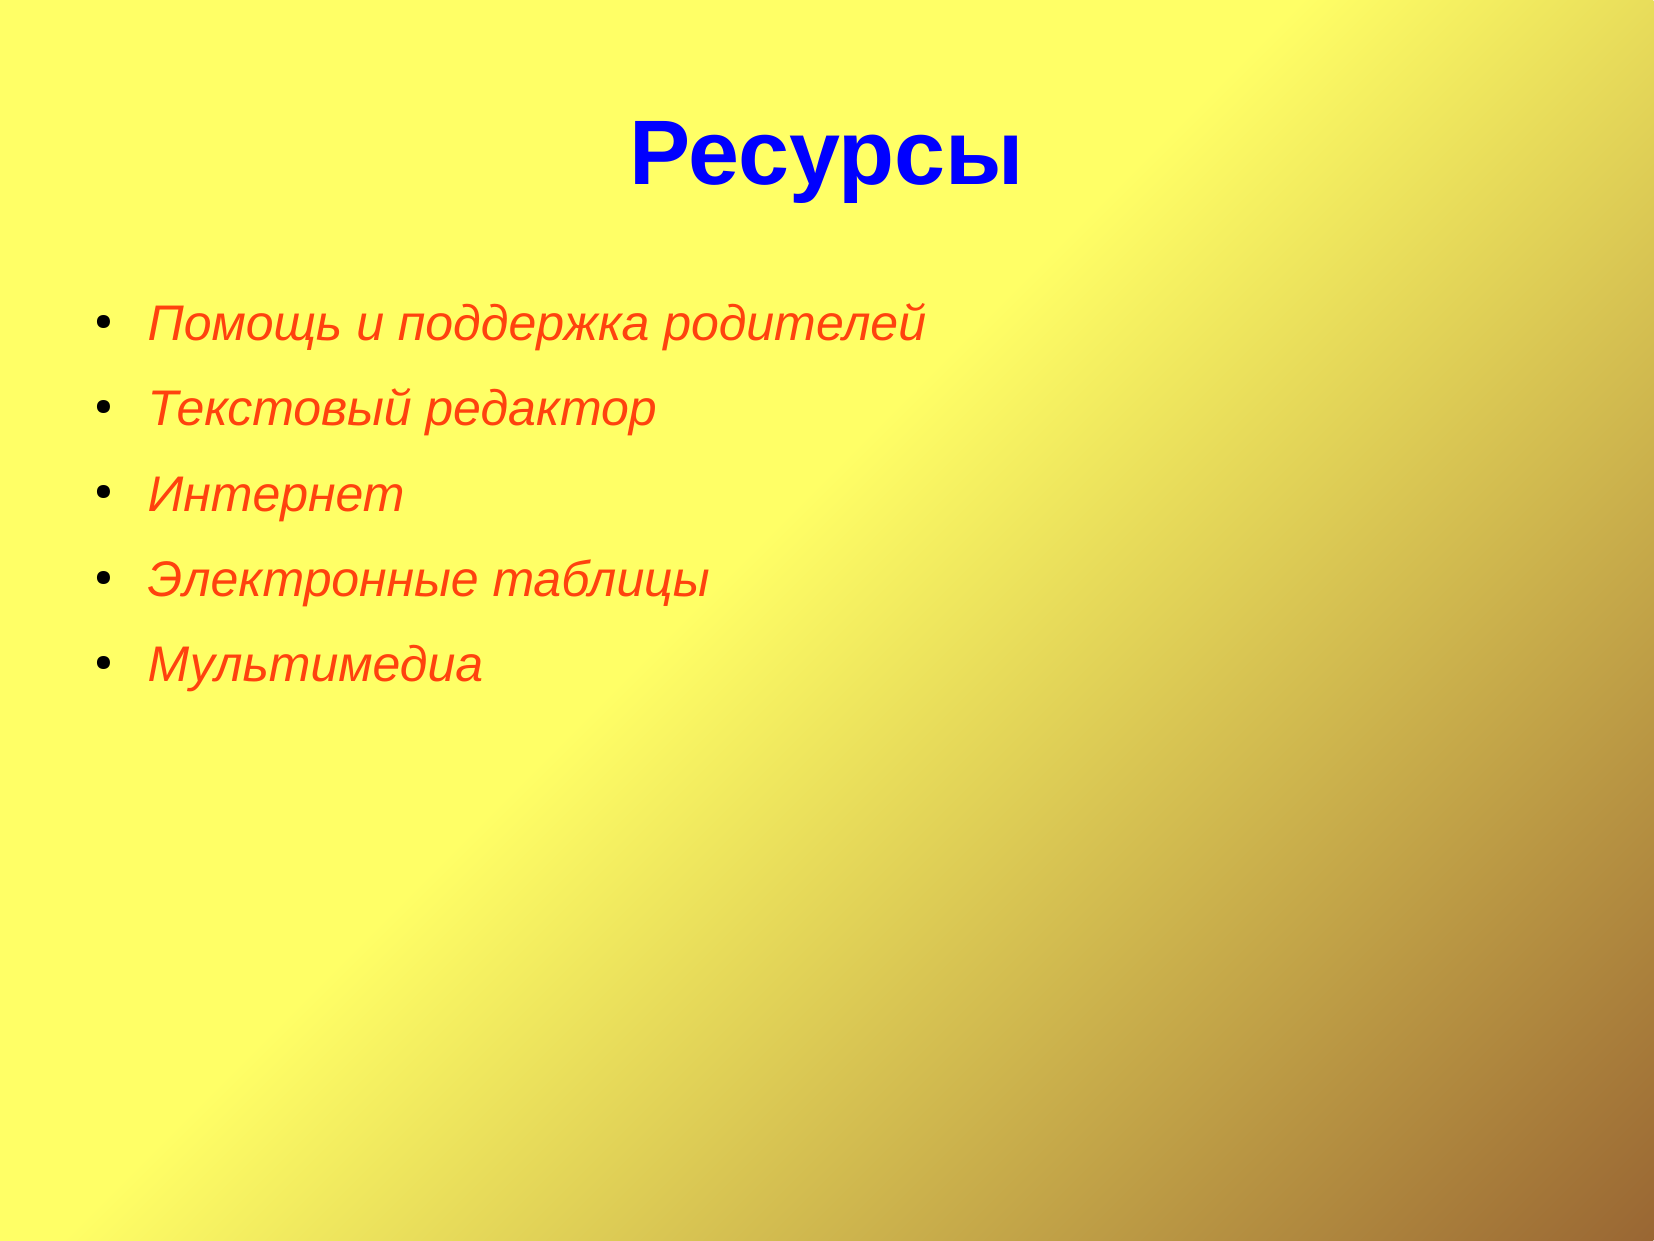

# Ресурсы
Помощь и поддержка родителей
Текстовый редактор
Интернет
Электронные таблицы
Мультимедиа